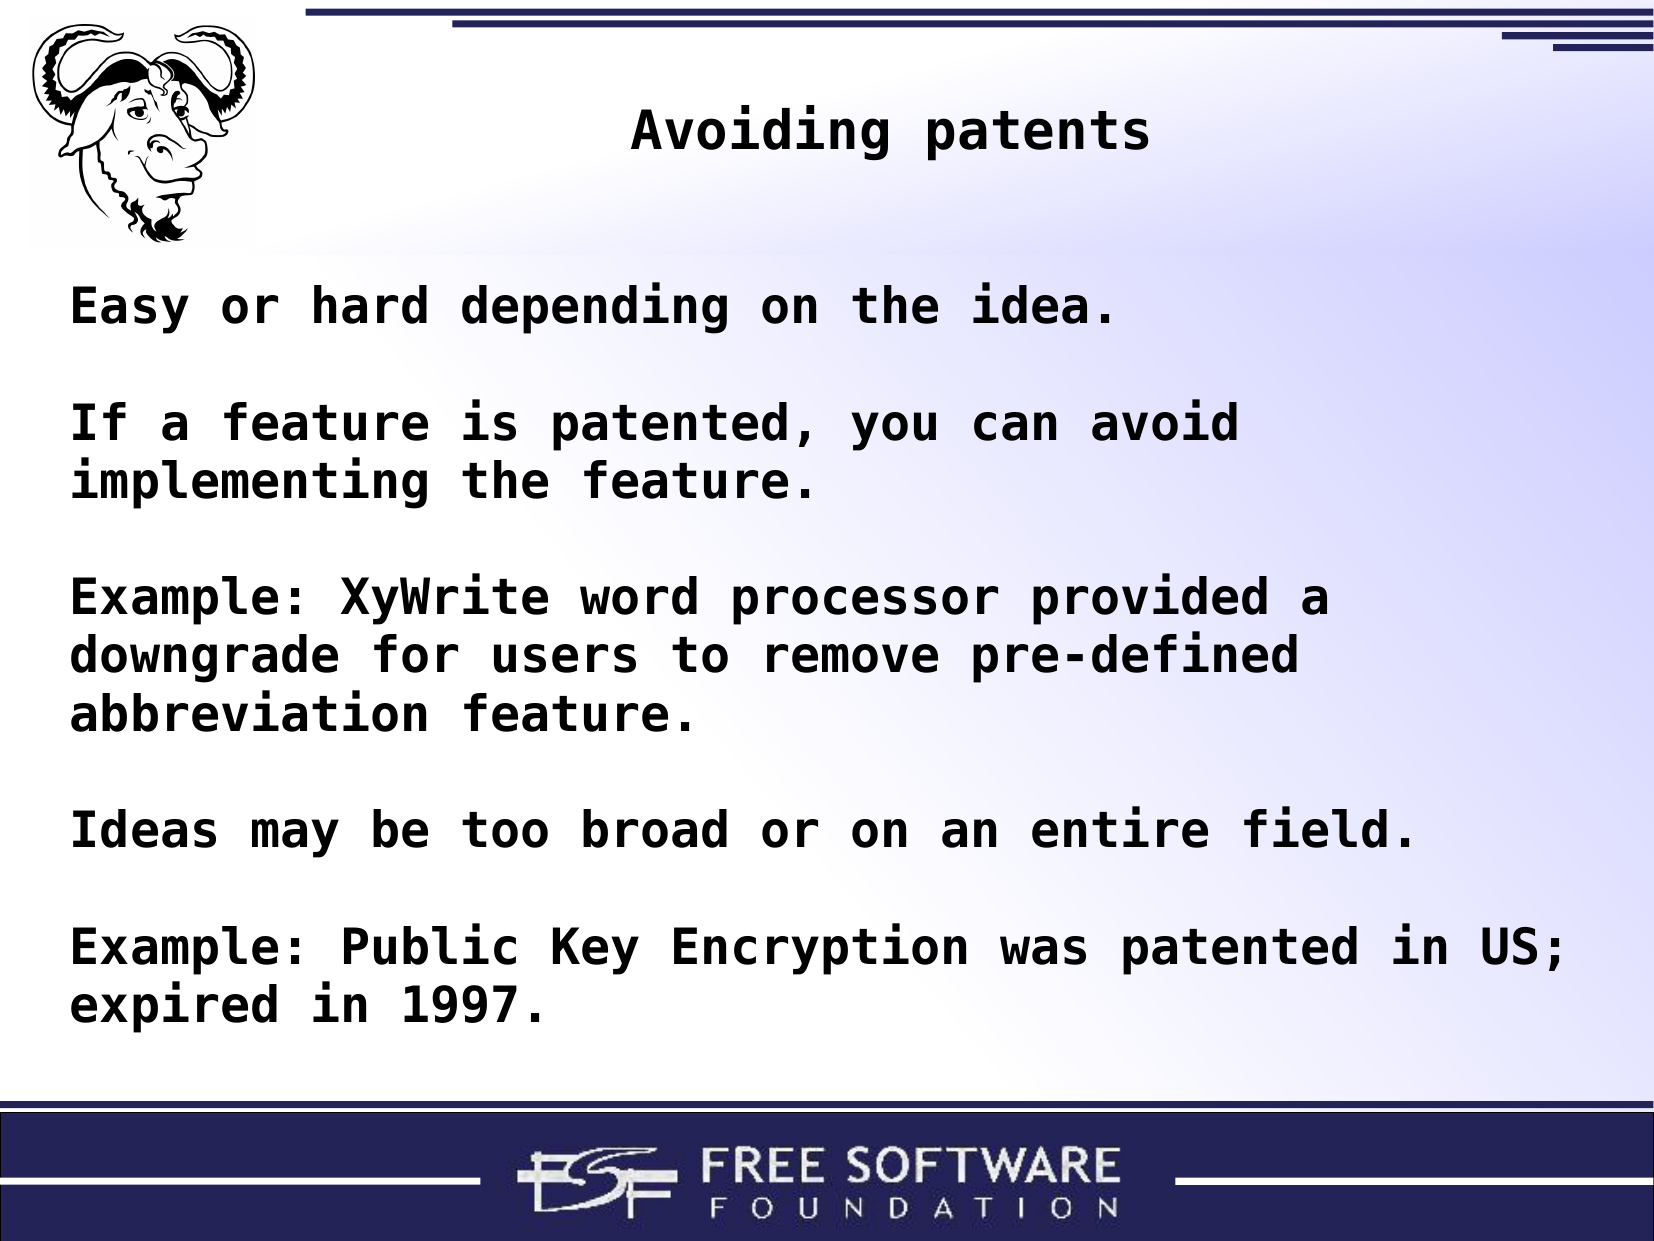

Avoiding patents
Easy or hard depending on the idea.
If a feature is patented, you can avoid implementing the feature.
Example: XyWrite word processor provided a downgrade for users to remove pre-defined abbreviation feature.
Ideas may be too broad or on an entire field.
Example: Public Key Encryption was patented in US; expired in 1997.